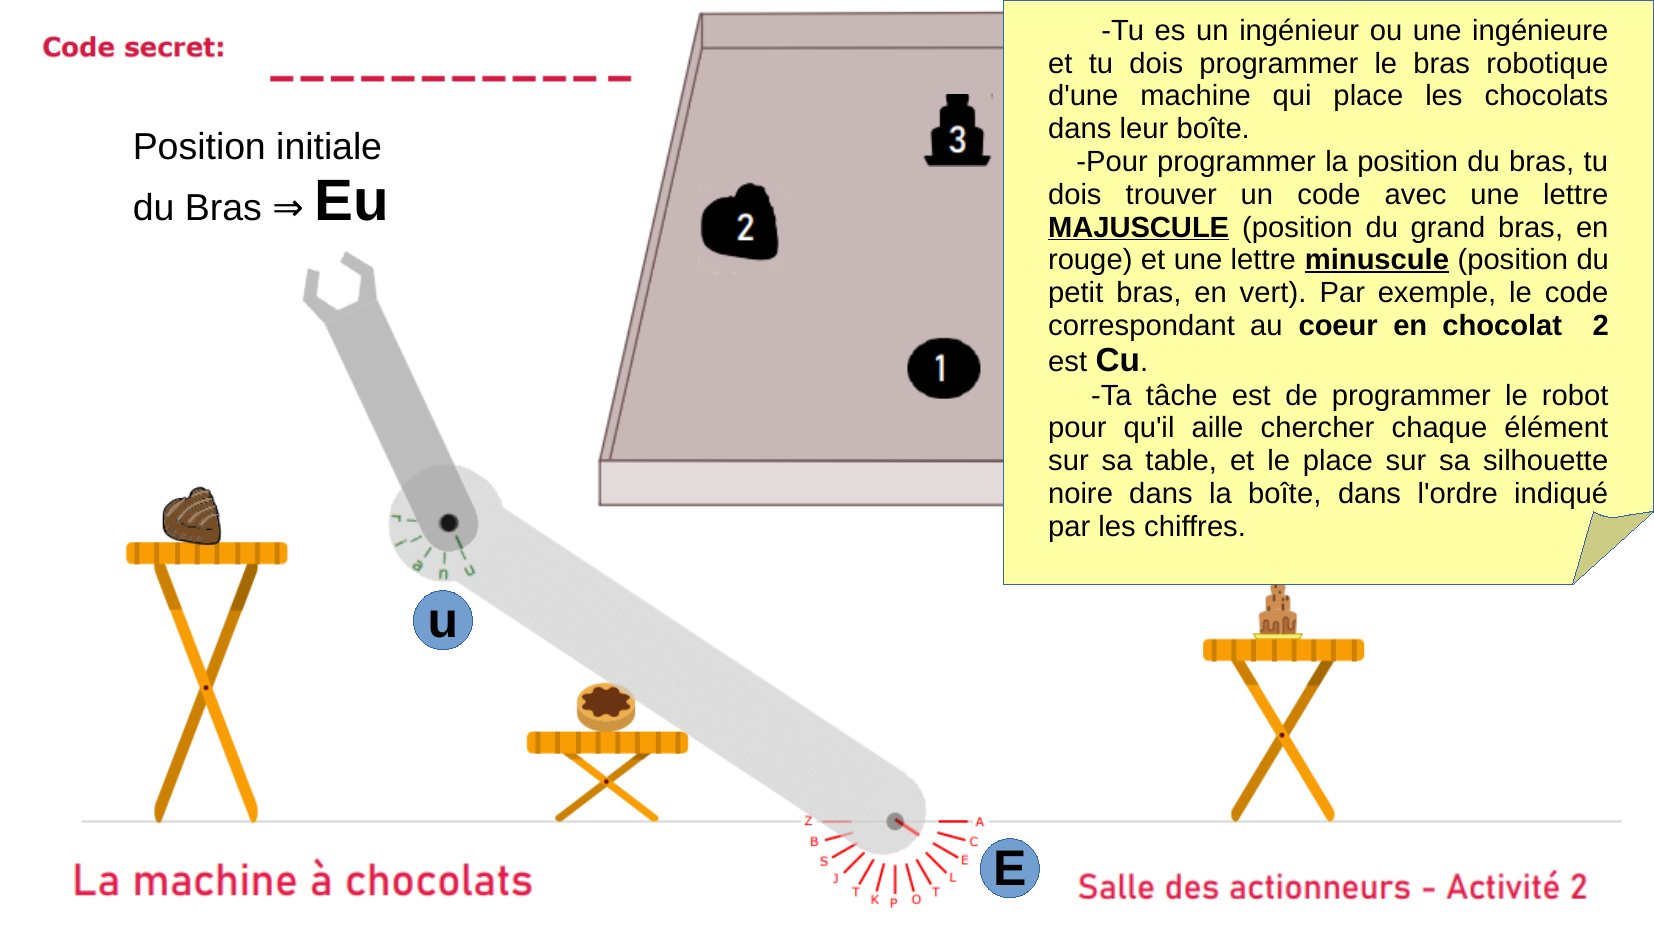

4
 -Tu es un ingénieur ou une ingénieure et tu dois programmer le bras robotique d'une machine qui place les chocolats dans leur boîte.
 -Pour programmer la position du bras, tu dois trouver un code avec une lettre MAJUSCULE (position du grand bras, en rouge) et une lettre minuscule (position du petit bras, en vert). Par exemple, le code correspondant au coeur en chocolat 2 est Cu.
 -Ta tâche est de programmer le robot pour qu'il aille chercher chaque élément sur sa table, et le place sur sa silhouette noire dans la boîte, dans l'ordre indiqué par les chiffres.
Position initiale du Bras ⇒ Eu
u
E